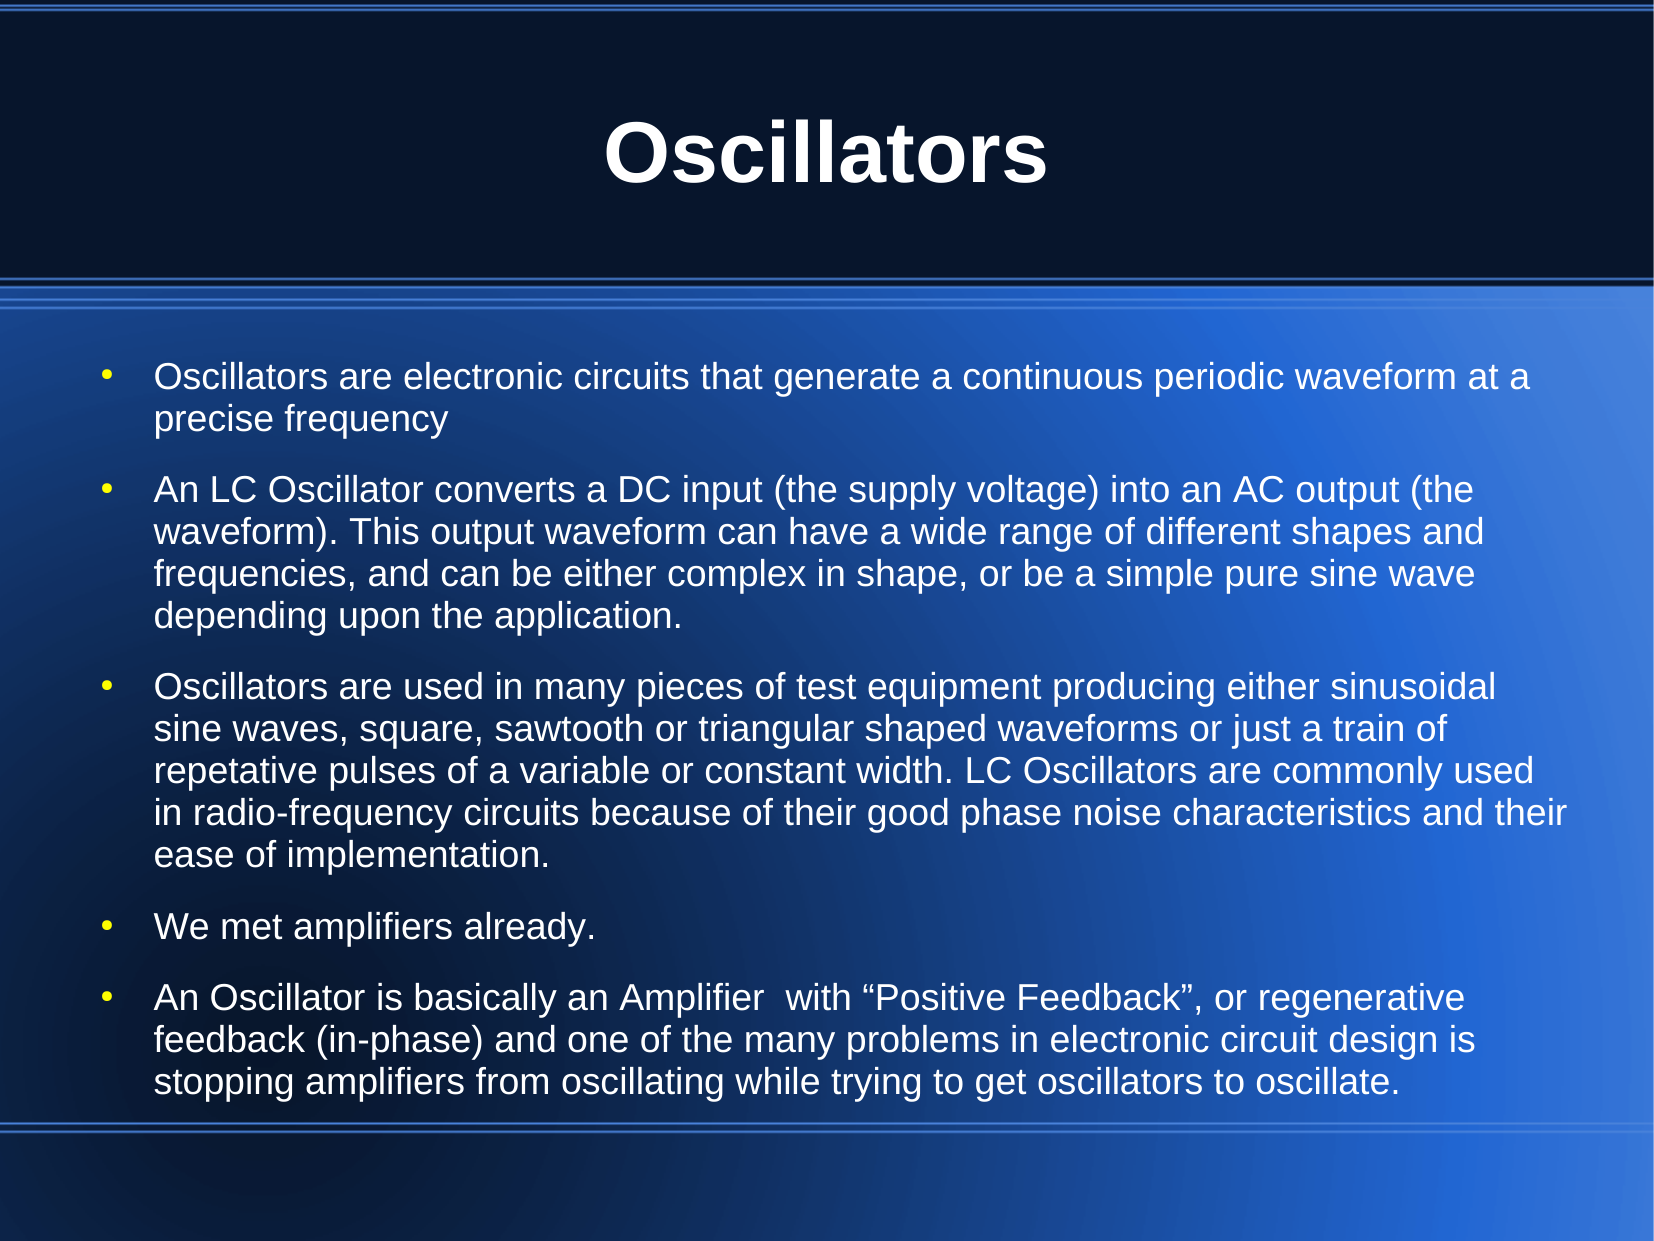

# Oscillators
Oscillators are electronic circuits that generate a continuous periodic waveform at a precise frequency
An LC Oscillator converts a DC input (the supply voltage) into an AC output (the waveform). This output waveform can have a wide range of different shapes and frequencies, and can be either complex in shape, or be a simple pure sine wave depending upon the application.
Oscillators are used in many pieces of test equipment producing either sinusoidal sine waves, square, sawtooth or triangular shaped waveforms or just a train of repetative pulses of a variable or constant width. LC Oscillators are commonly used in radio-frequency circuits because of their good phase noise characteristics and their ease of implementation.
We met amplifiers already.
An Oscillator is basically an Amplifier with “Positive Feedback”, or regenerative feedback (in-phase) and one of the many problems in electronic circuit design is stopping amplifiers from oscillating while trying to get oscillators to oscillate.